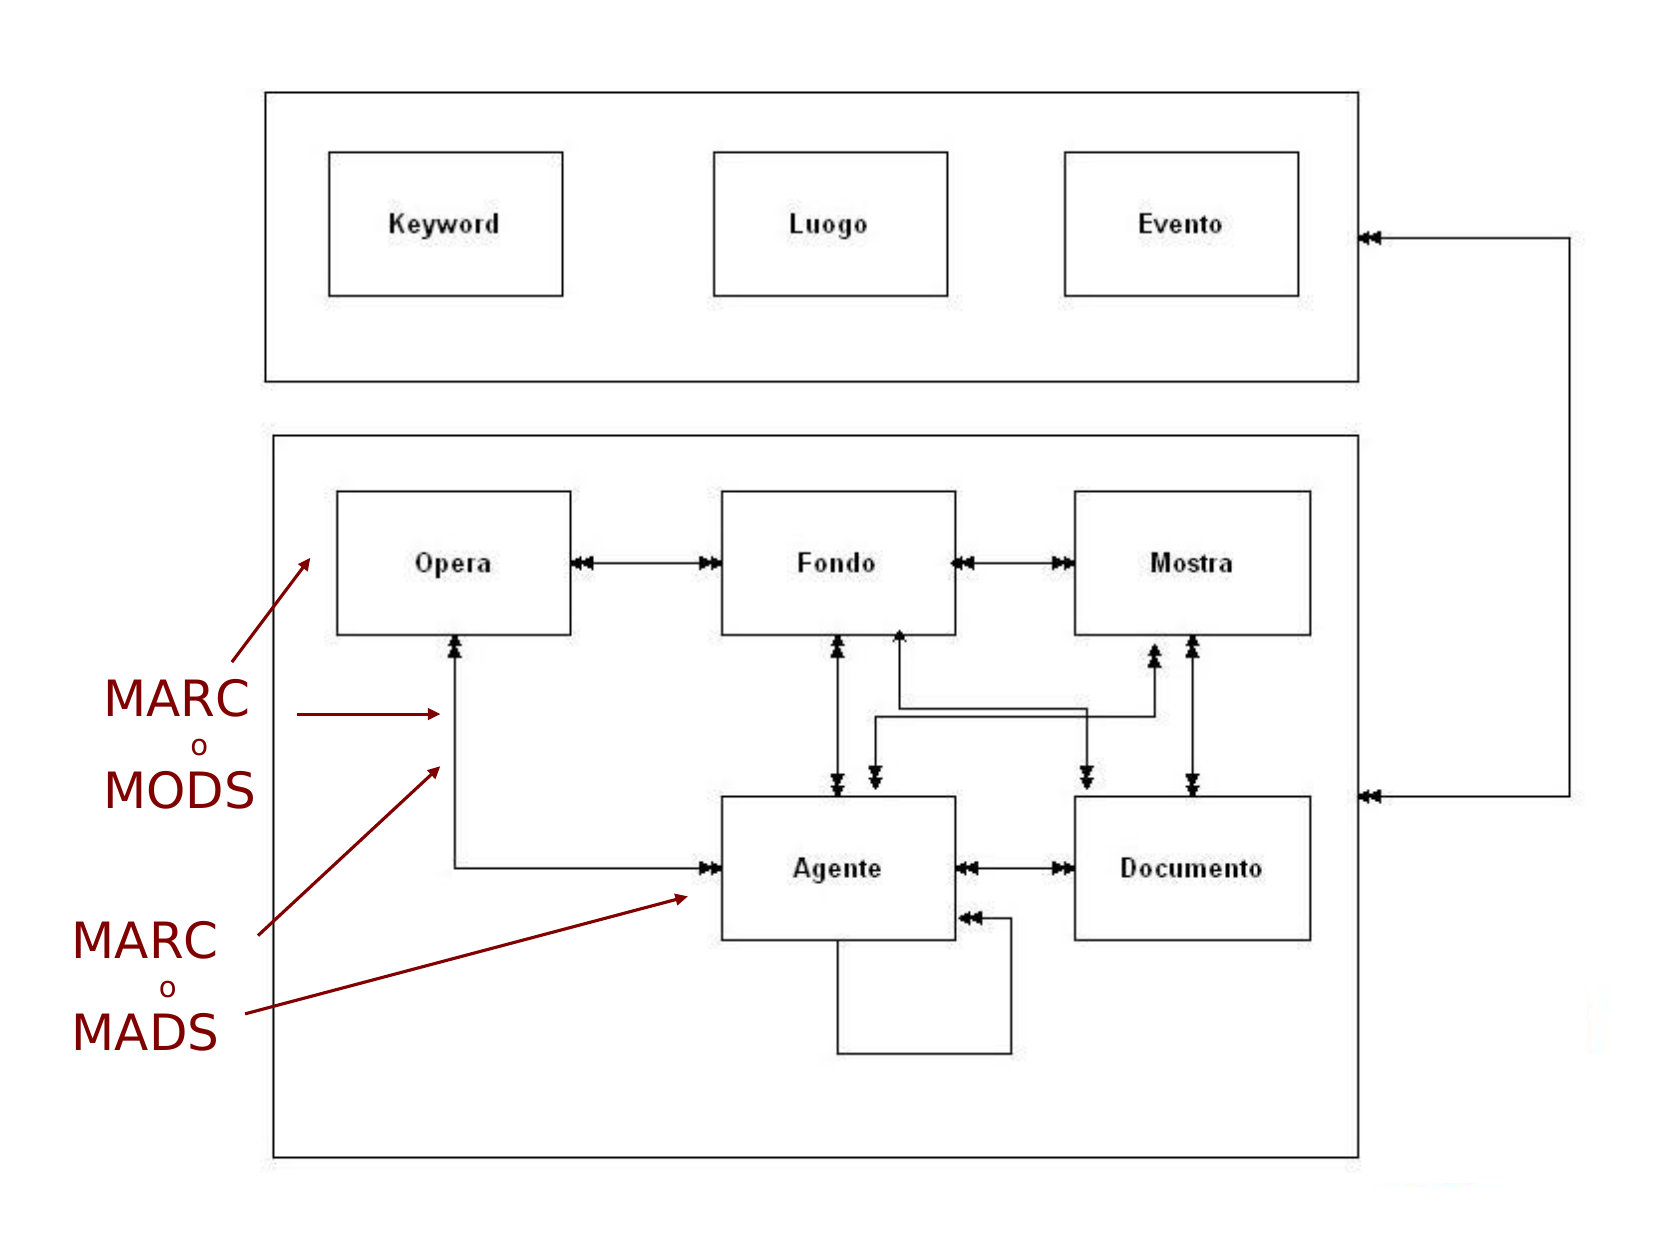

MARC
o
MODS
MARC
o
MADS
26